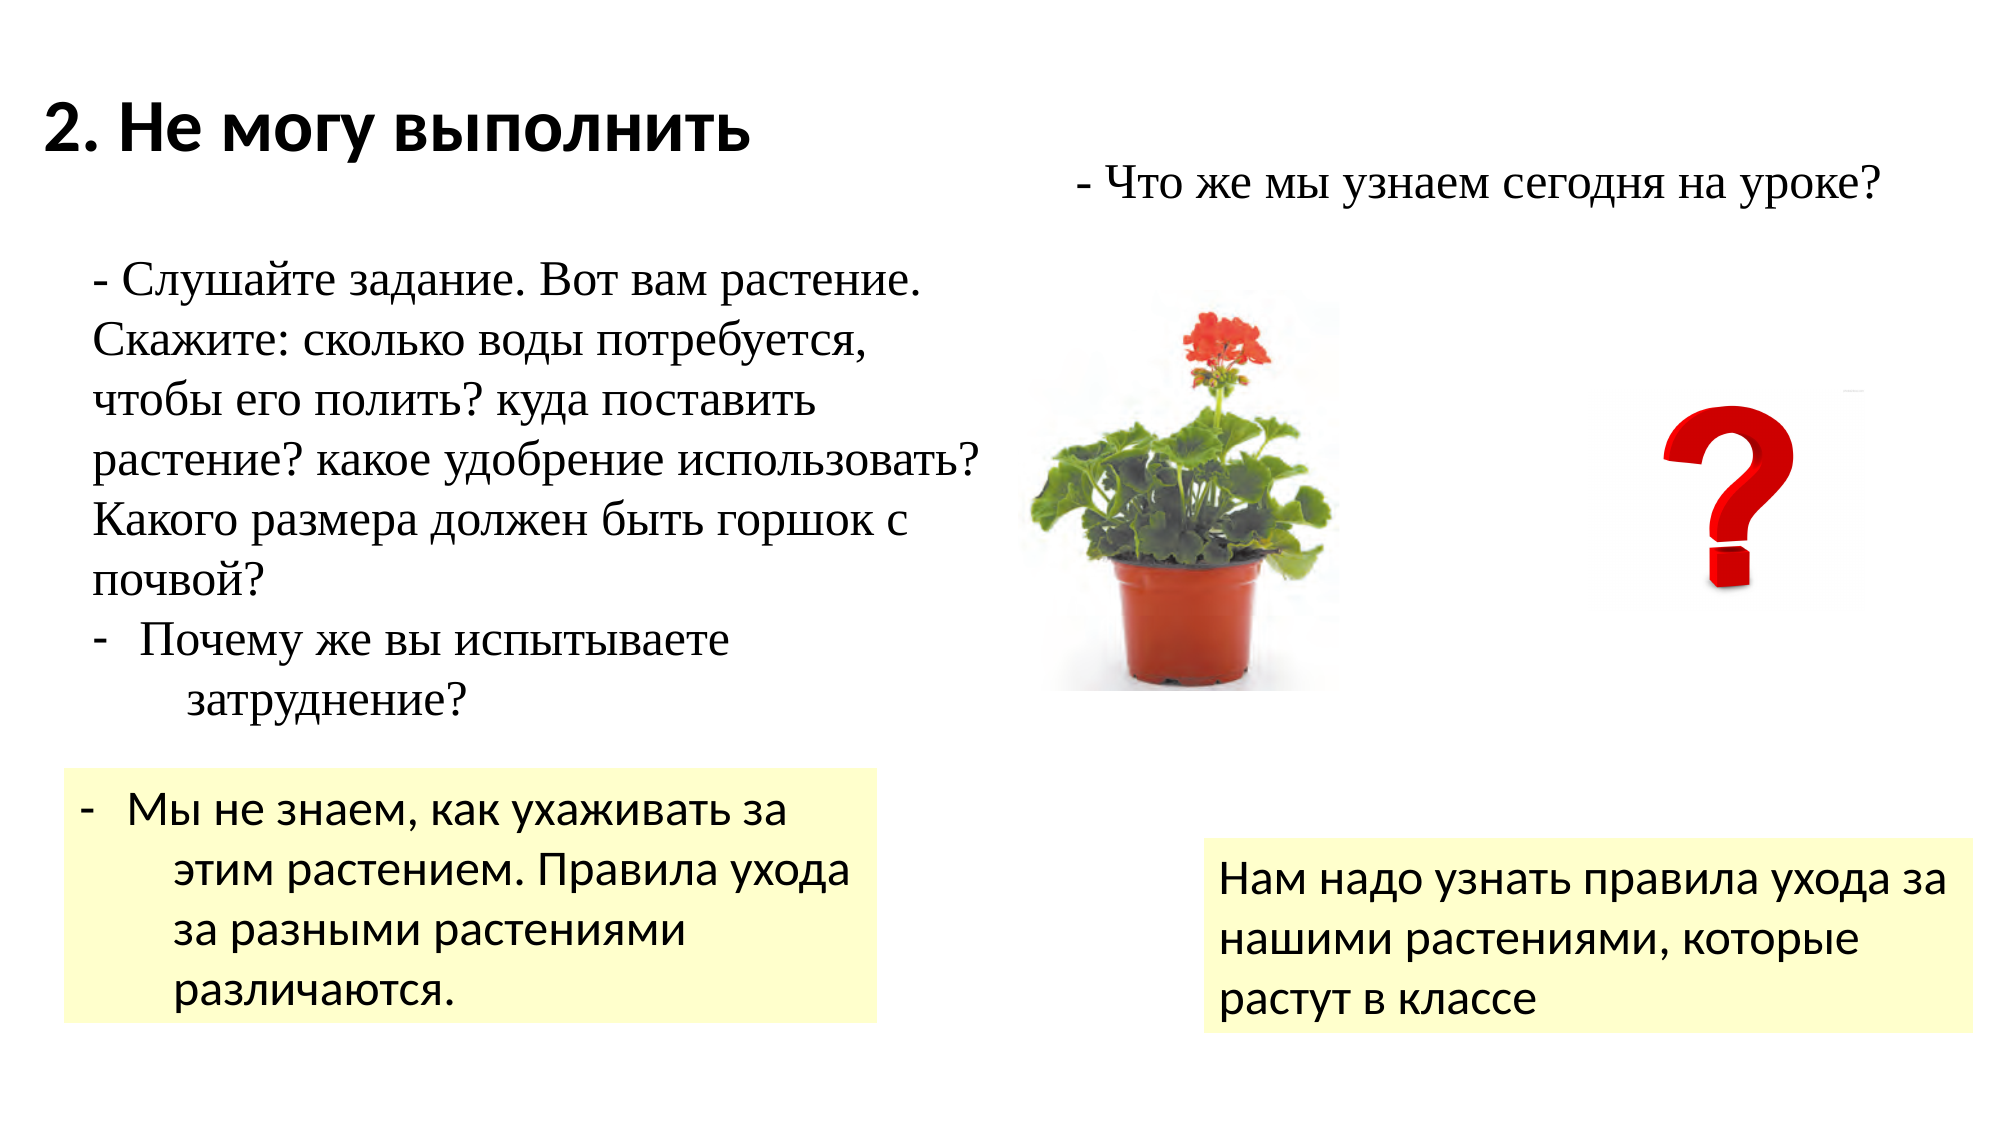

# 2. Не могу выполнить
 - Что же мы узнаем сегодня на уроке?
- Слушайте задание. Вот вам растение. Скажите: сколько воды потребуется, чтобы его полить? куда поставить растение? какое удобрение использовать? Какого размера должен быть горшок с почвой?
Почему же вы испытываете затруднение?
Мы не знаем, как ухаживать за этим растением. Правила ухода за разными растениями различаются.
Нам надо узнать правила ухода за нашими растениями, которые растут в классе